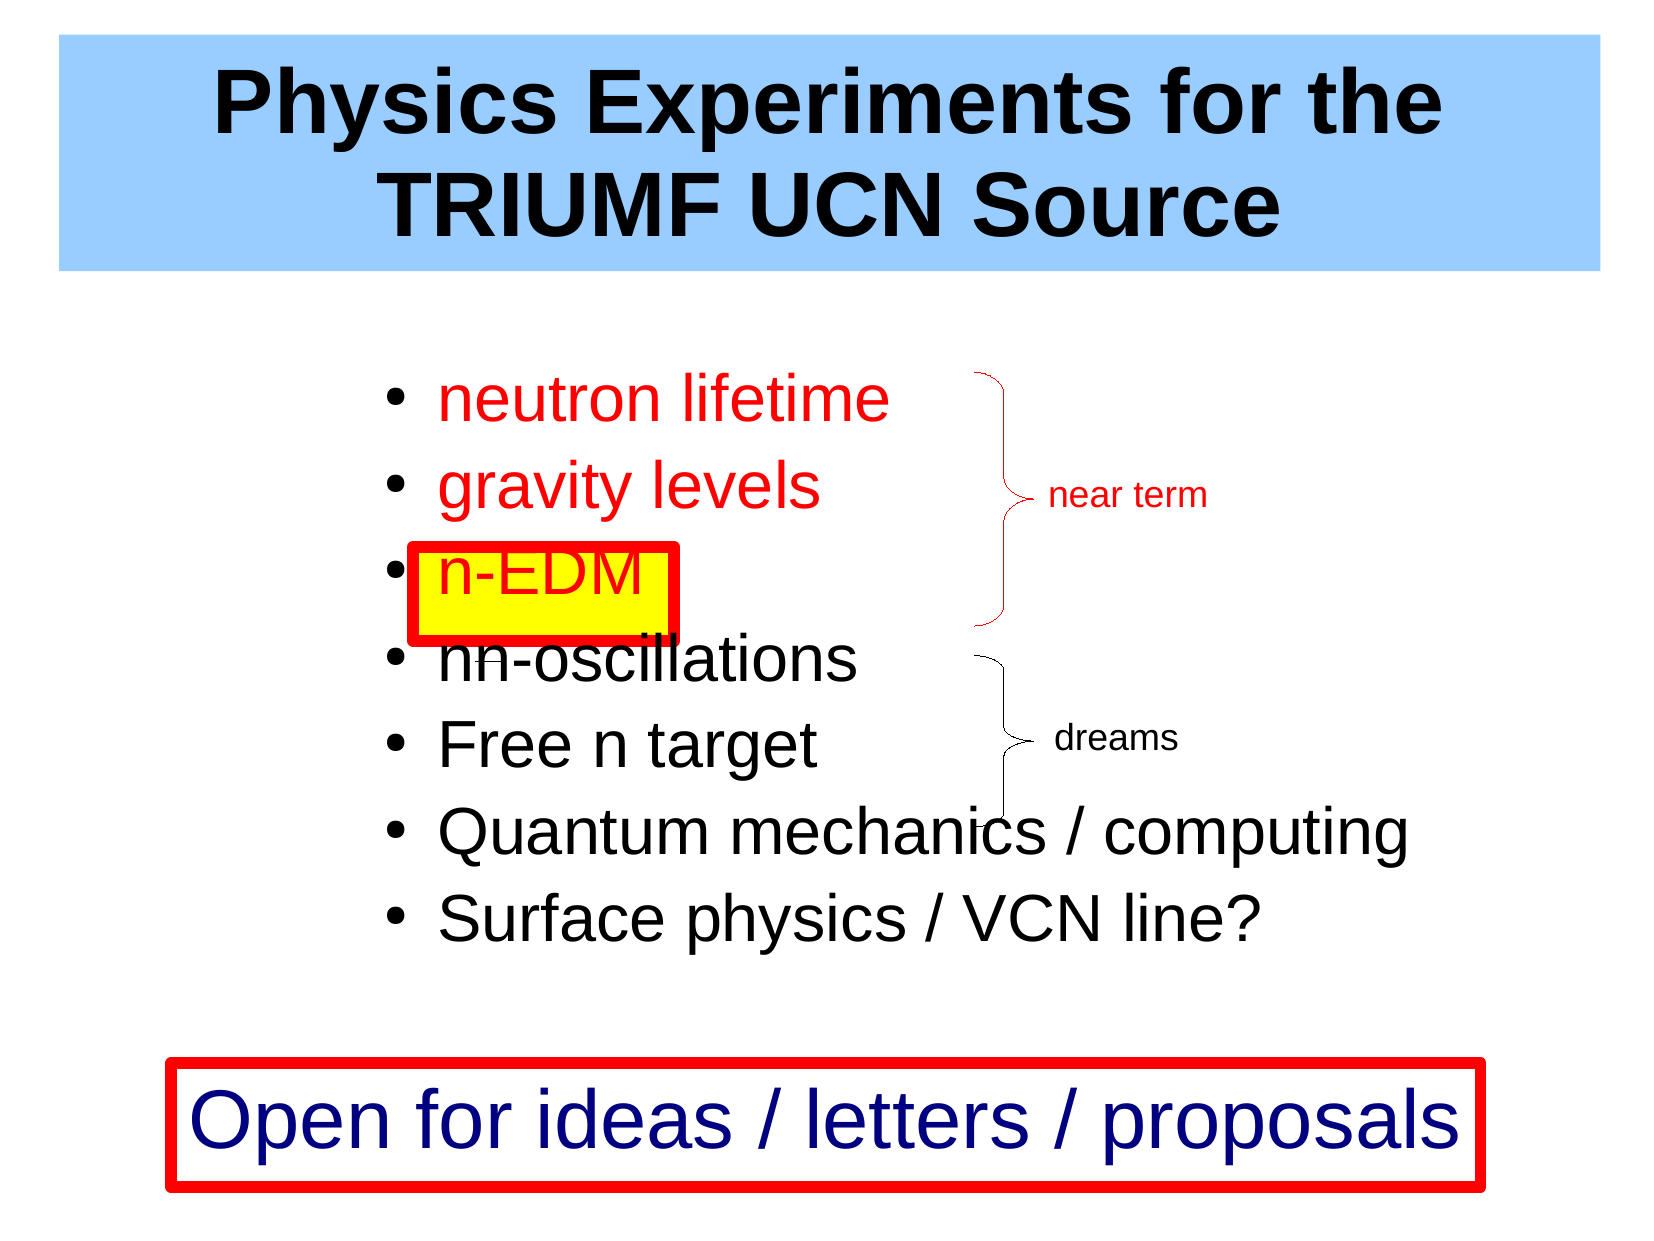

Physics Experiments for the TRIUMF UCN Source
# neutron lifetime
gravity levels
n-EDM
nn-oscillations
Free n target
Quantum mechanics / computing
Surface physics / VCN line?
near term
dreams
Open for ideas / letters / proposals